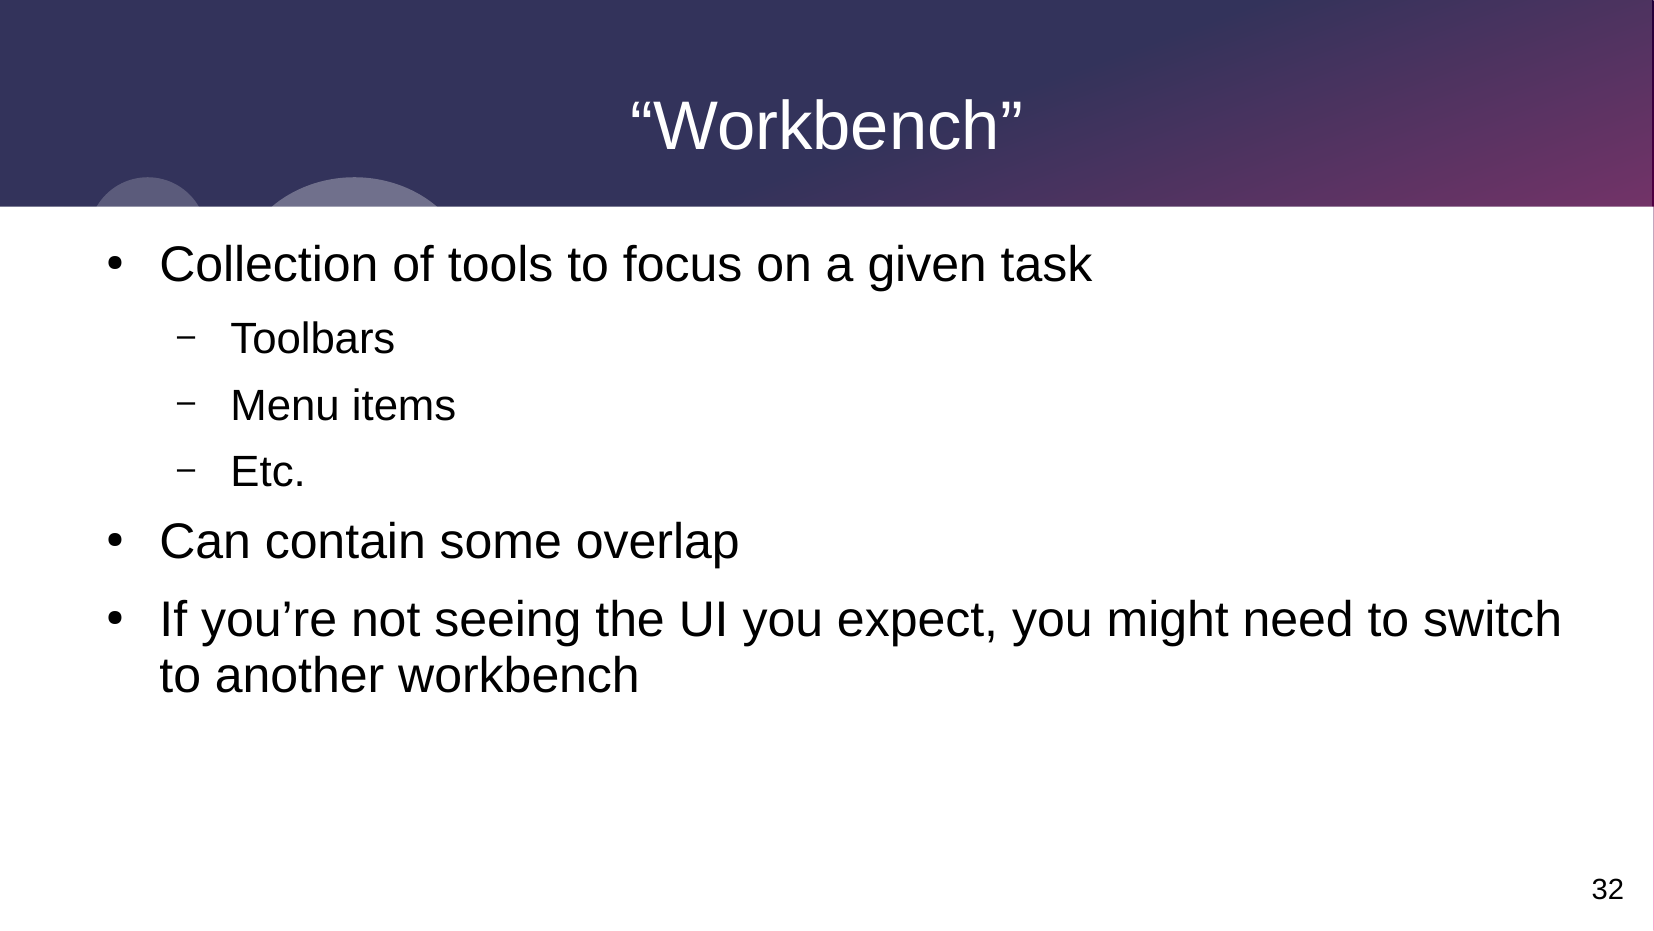

# “Workbench”
Collection of tools to focus on a given task
Toolbars
Menu items
Etc.
Can contain some overlap
If you’re not seeing the UI you expect, you might need to switch to another workbench